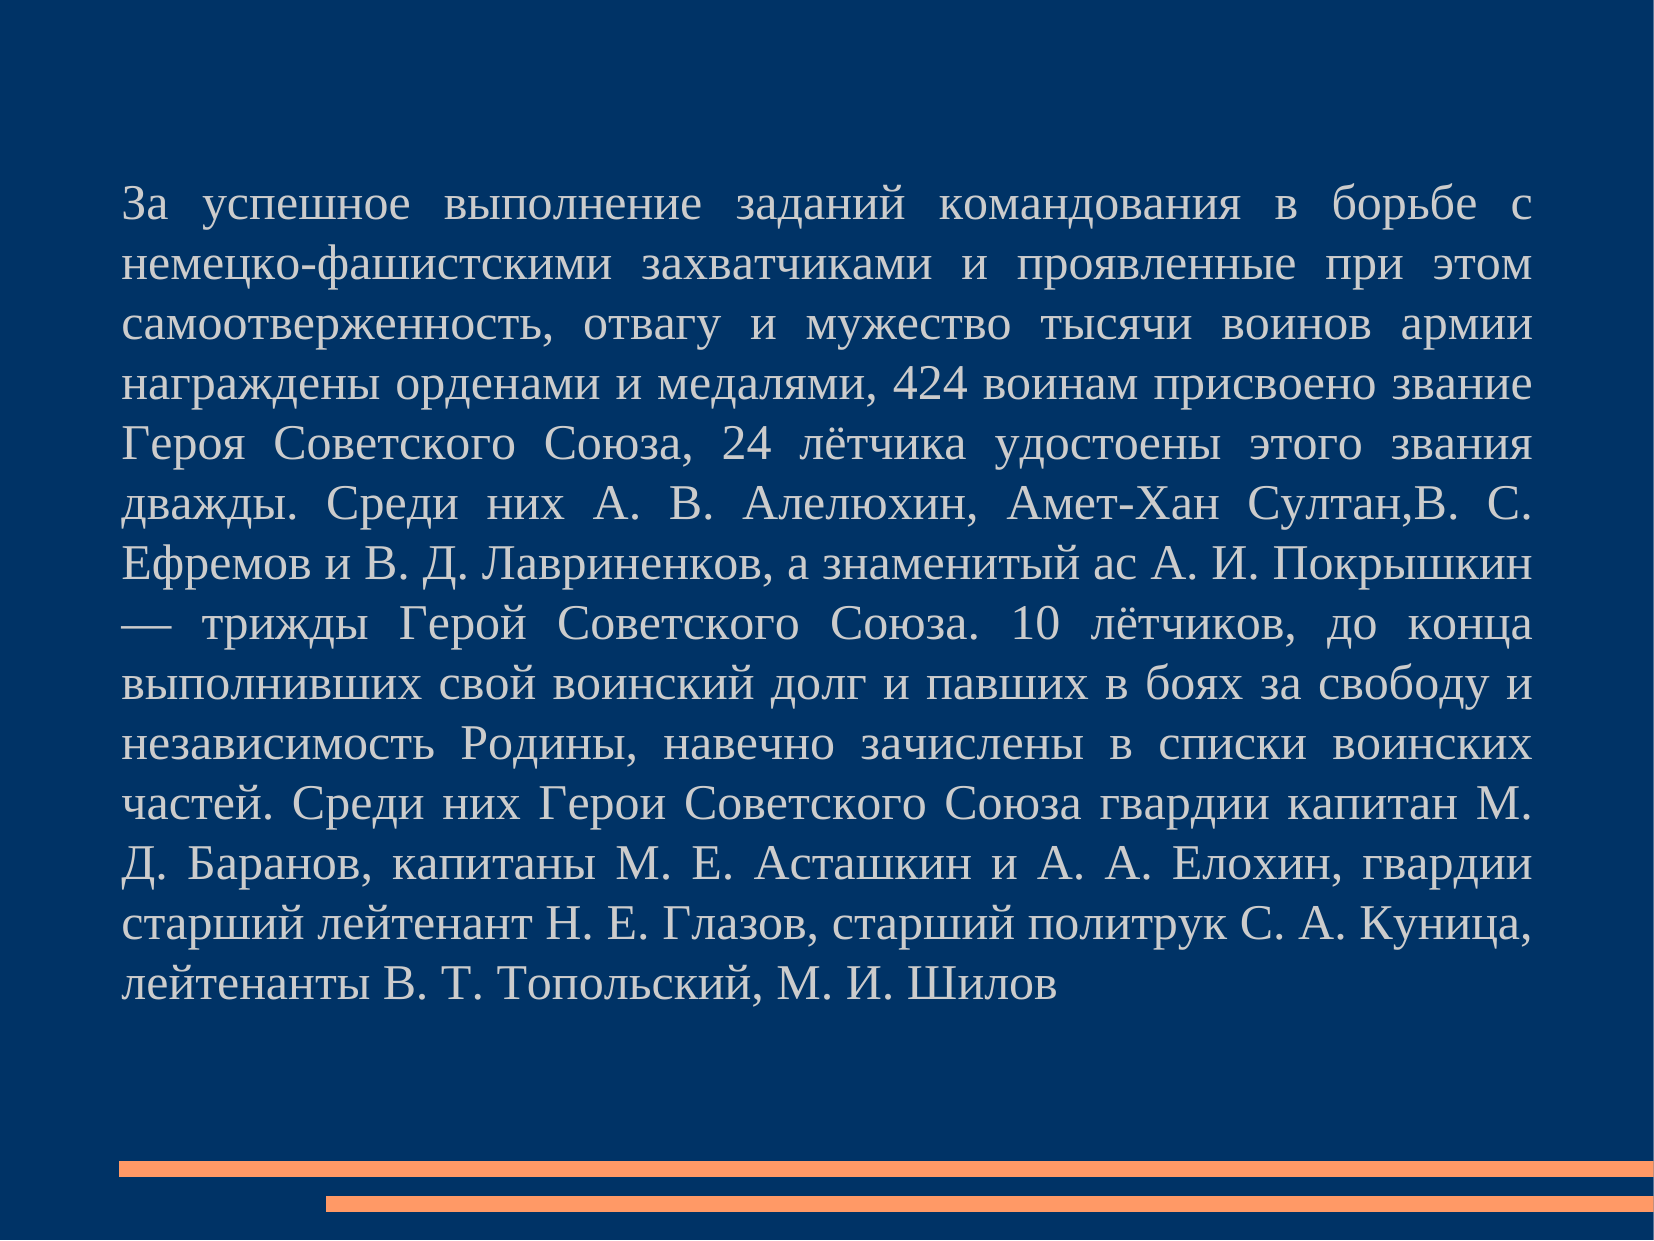

# За успешное выполнение заданий командования в борьбе с немецко-фашистскими захватчиками и проявленные при этом самоотверженность, отвагу и мужество тысячи воинов армии награждены орденами и медалями, 424 воинам присвоено звание Героя Советского Союза, 24 лётчика удостоены этого звания дважды. Среди них А. В. Алелюхин, Амет-Хан Султан,В. С. Ефремов и В. Д. Лавриненков, а знаменитый ас А. И. Покрышкин — трижды Герой Советского Союза. 10 лётчиков, до конца выполнивших свой воинский долг и павших в боях за свободу и независимость Родины, навечно зачислены в списки воинских частей. Среди них Герои Советского Союза гвардии капитан М. Д. Баранов, капитаны М. Е. Асташкин и А. А. Елохин, гвардии старший лейтенант Н. Е. Глазов, старший политрук С. А. Куница, лейтенанты В. Т. Топольский, М. И. Шилов